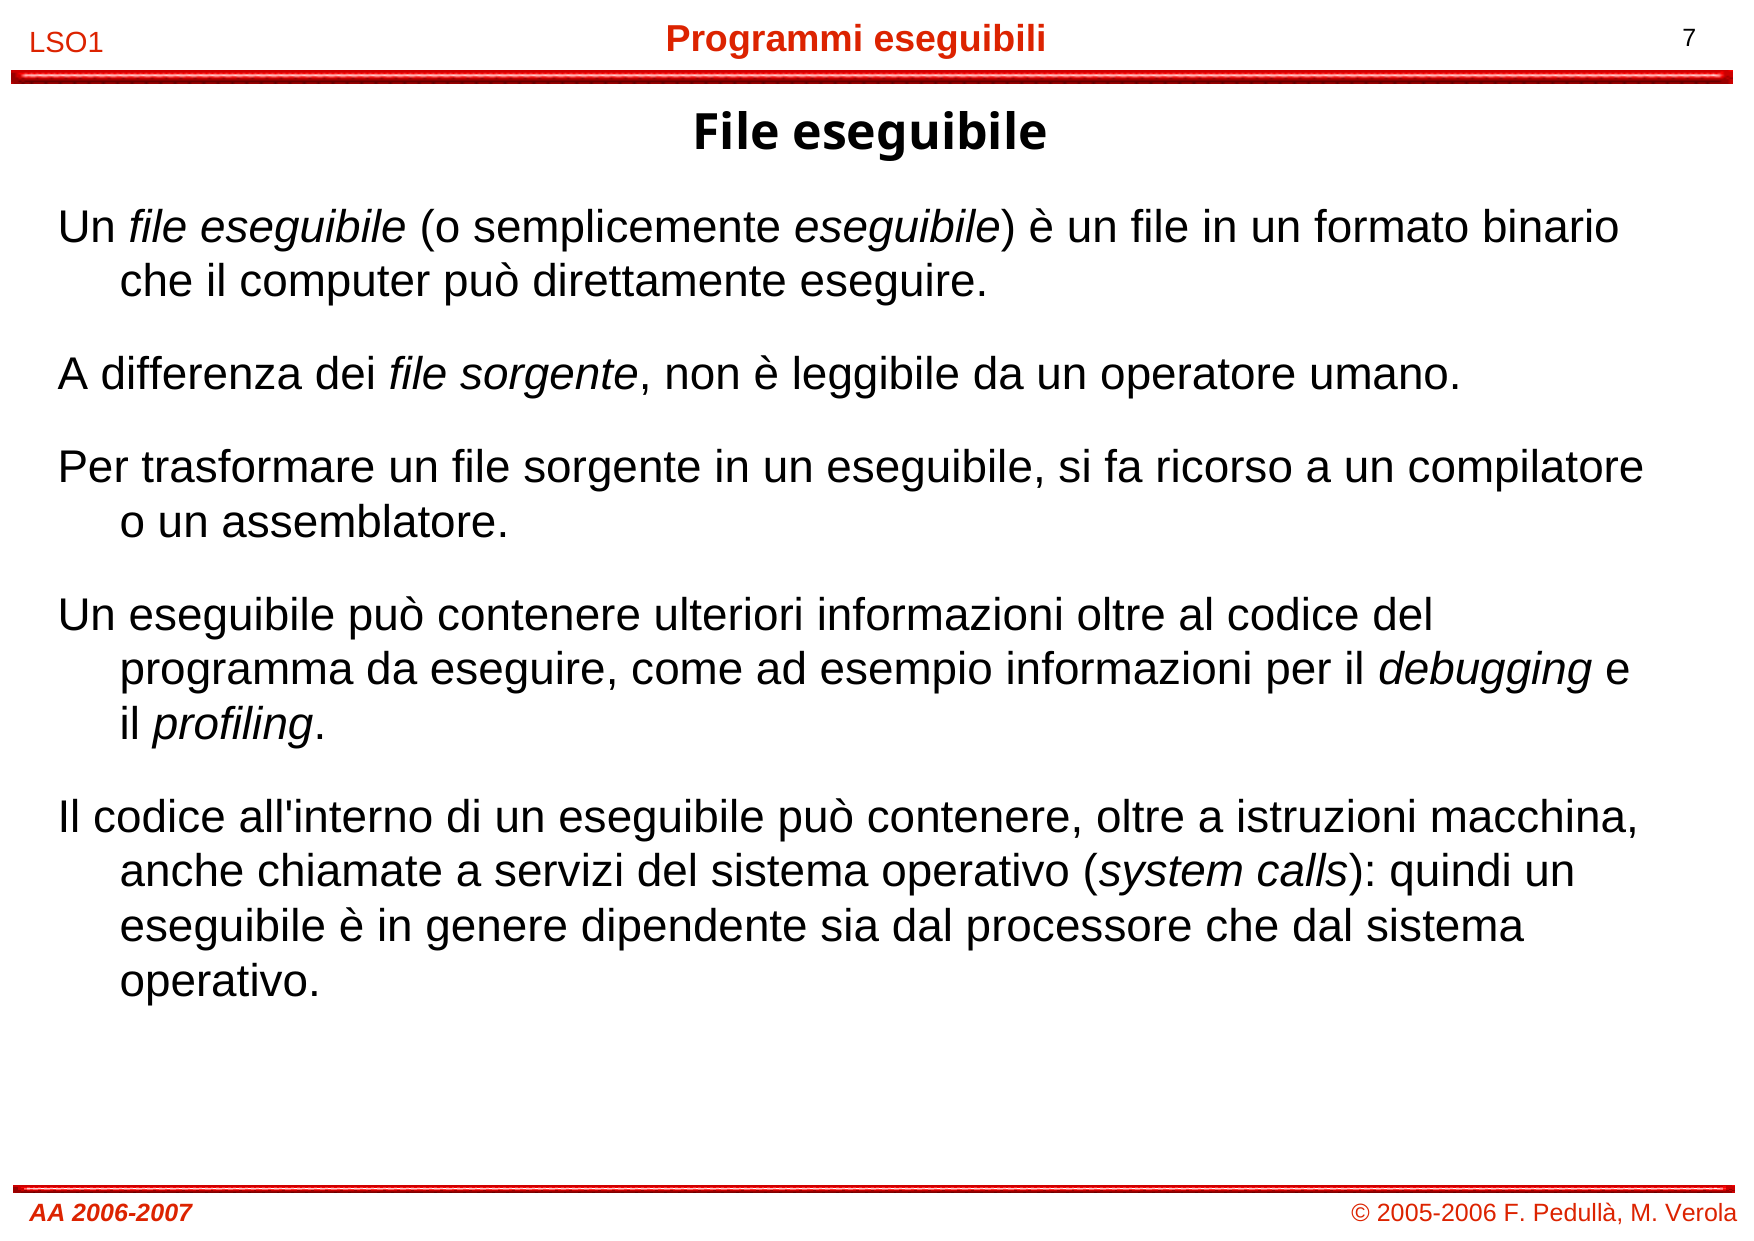

# File eseguibile
Un file eseguibile (o semplicemente eseguibile) è un file in un formato binario che il computer può direttamente eseguire.
A differenza dei file sorgente, non è leggibile da un operatore umano.
Per trasformare un file sorgente in un eseguibile, si fa ricorso a un compilatore o un assemblatore.
Un eseguibile può contenere ulteriori informazioni oltre al codice del programma da eseguire, come ad esempio informazioni per il debugging e il profiling.
Il codice all'interno di un eseguibile può contenere, oltre a istruzioni macchina, anche chiamate a servizi del sistema operativo (system calls): quindi un eseguibile è in genere dipendente sia dal processore che dal sistema operativo.